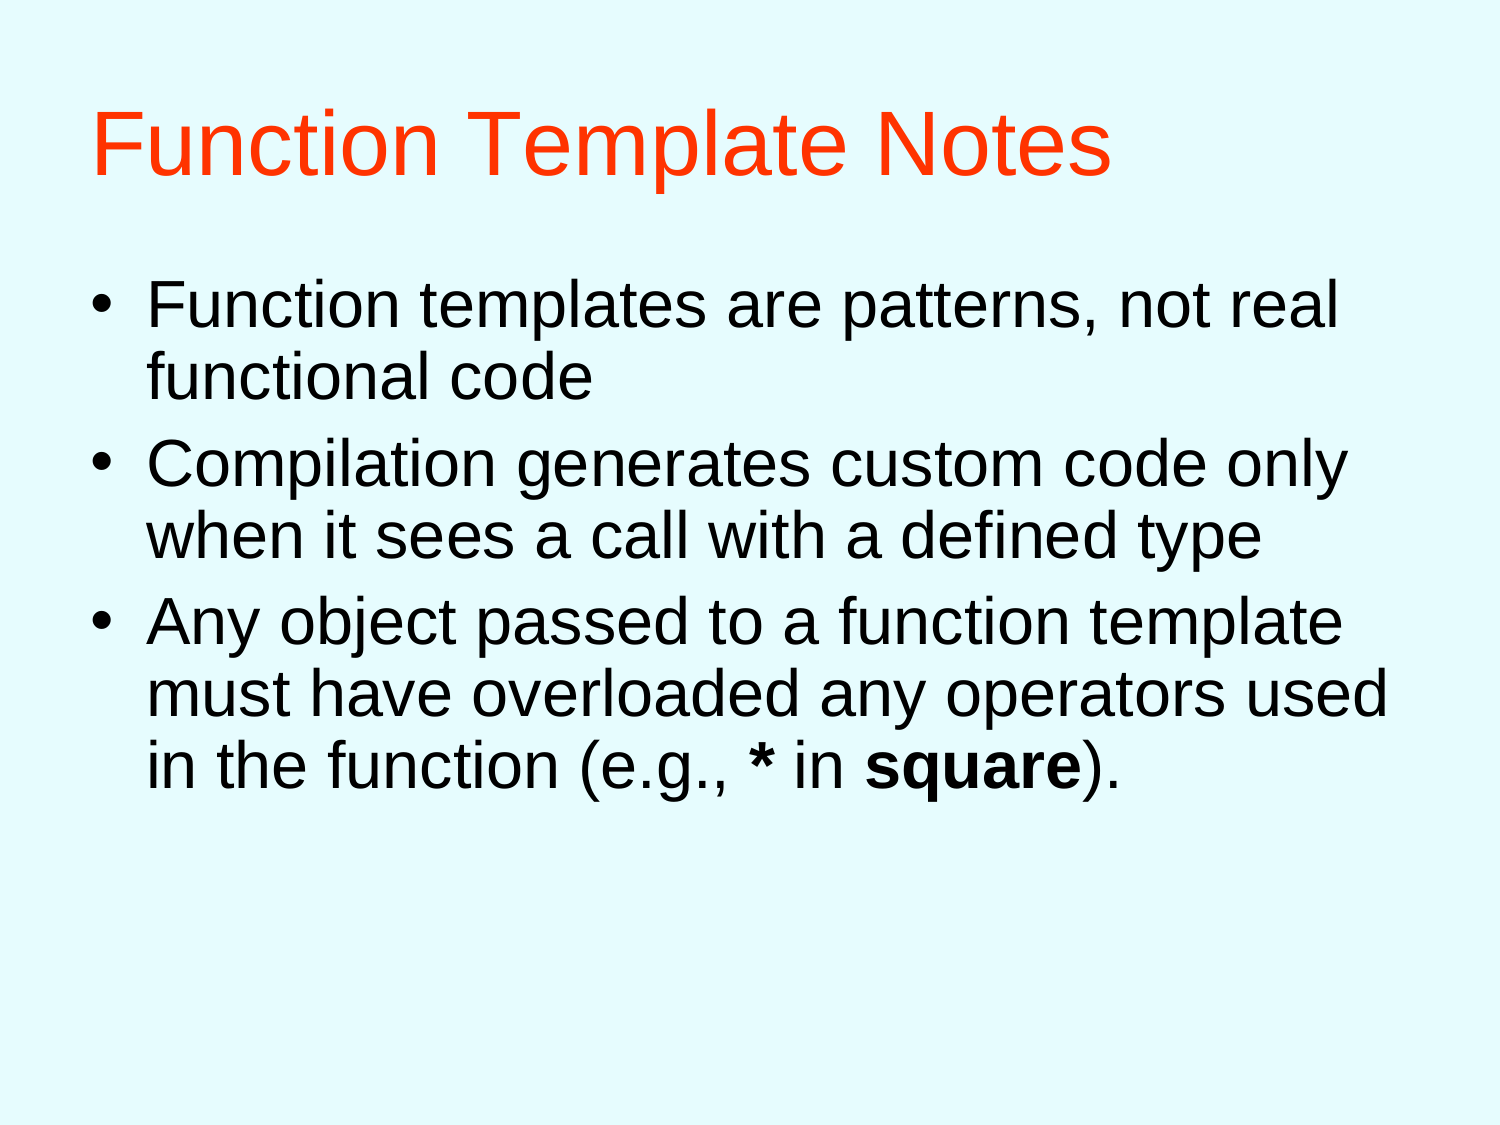

# Function Template Notes
Function templates are patterns, not real functional code
Compilation generates custom code only when it sees a call with a defined type
Any object passed to a function template must have overloaded any operators used in the function (e.g., * in square).